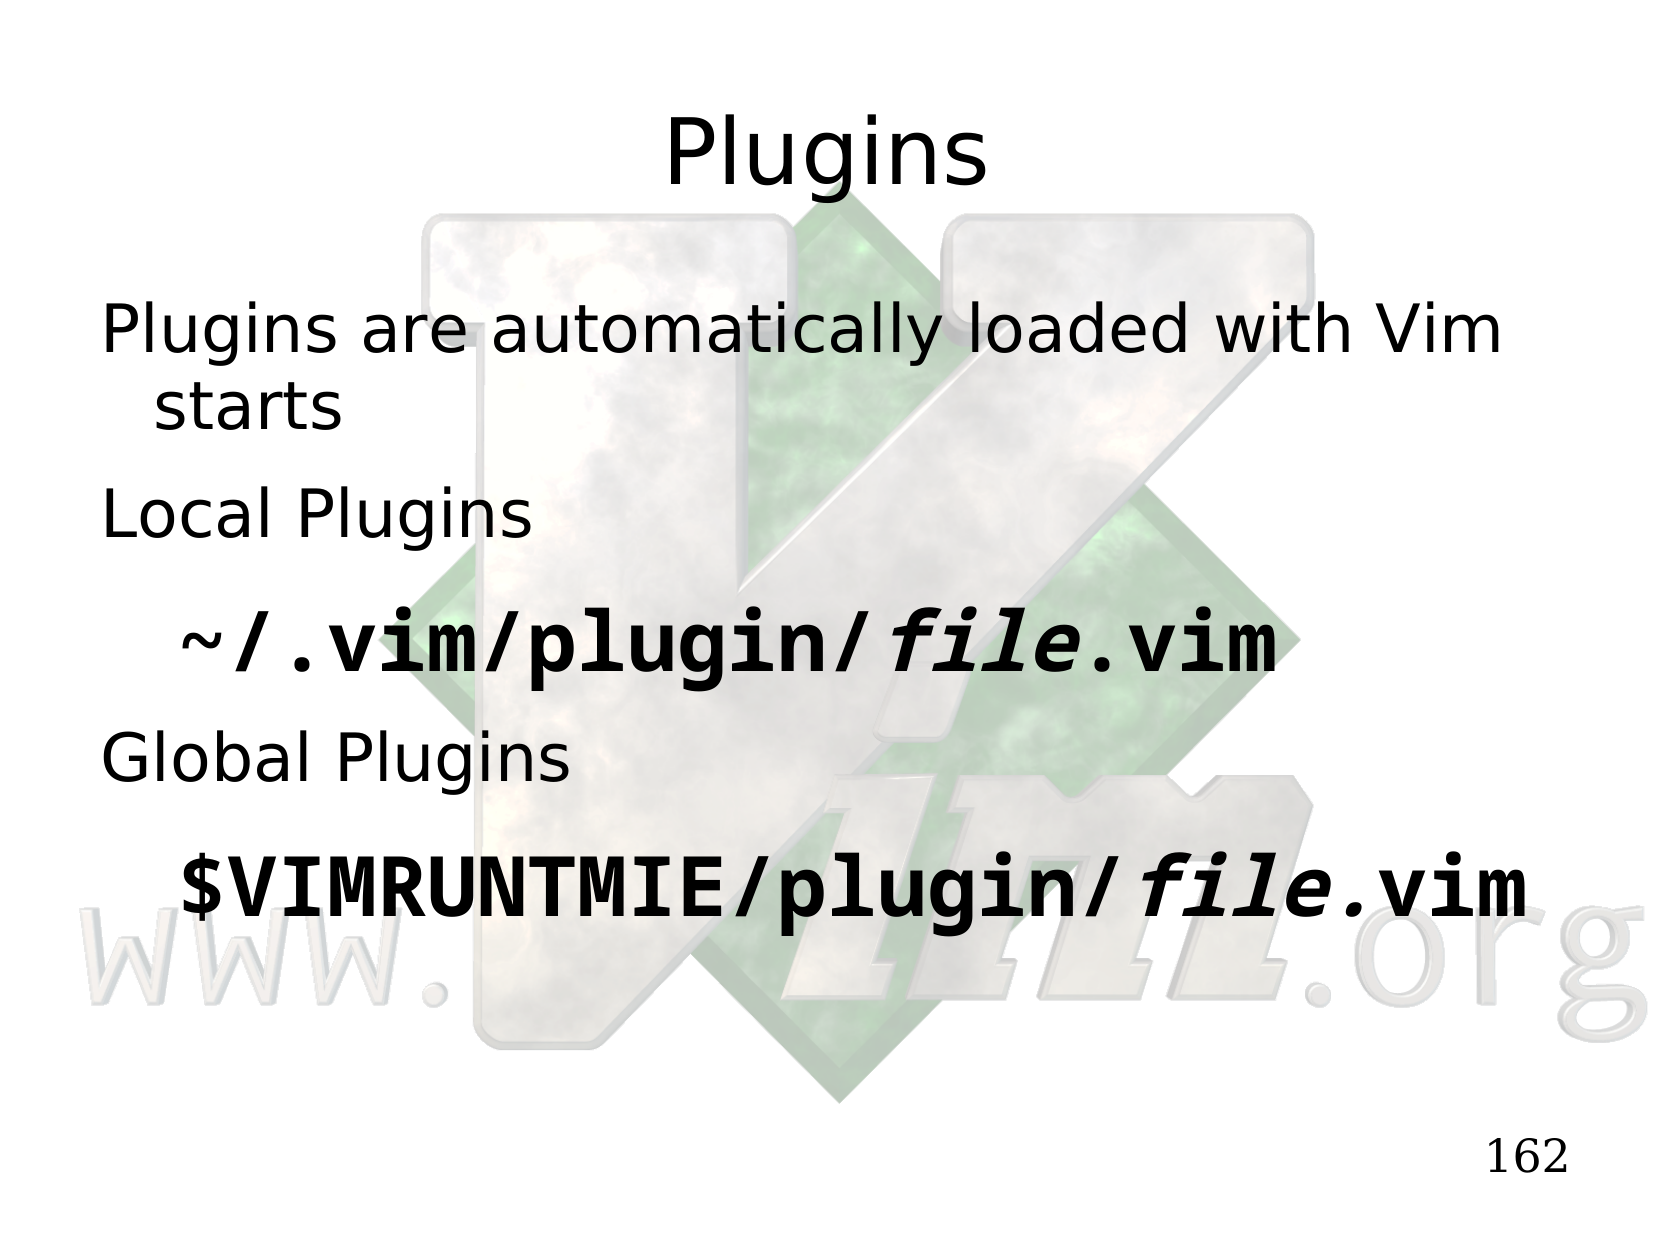

# Plugins
Plugins are automatically loaded with Vim starts
Local Plugins
~/.vim/plugin/file.vim
Global Plugins
$VIMRUNTMIE/plugin/file.vim
162